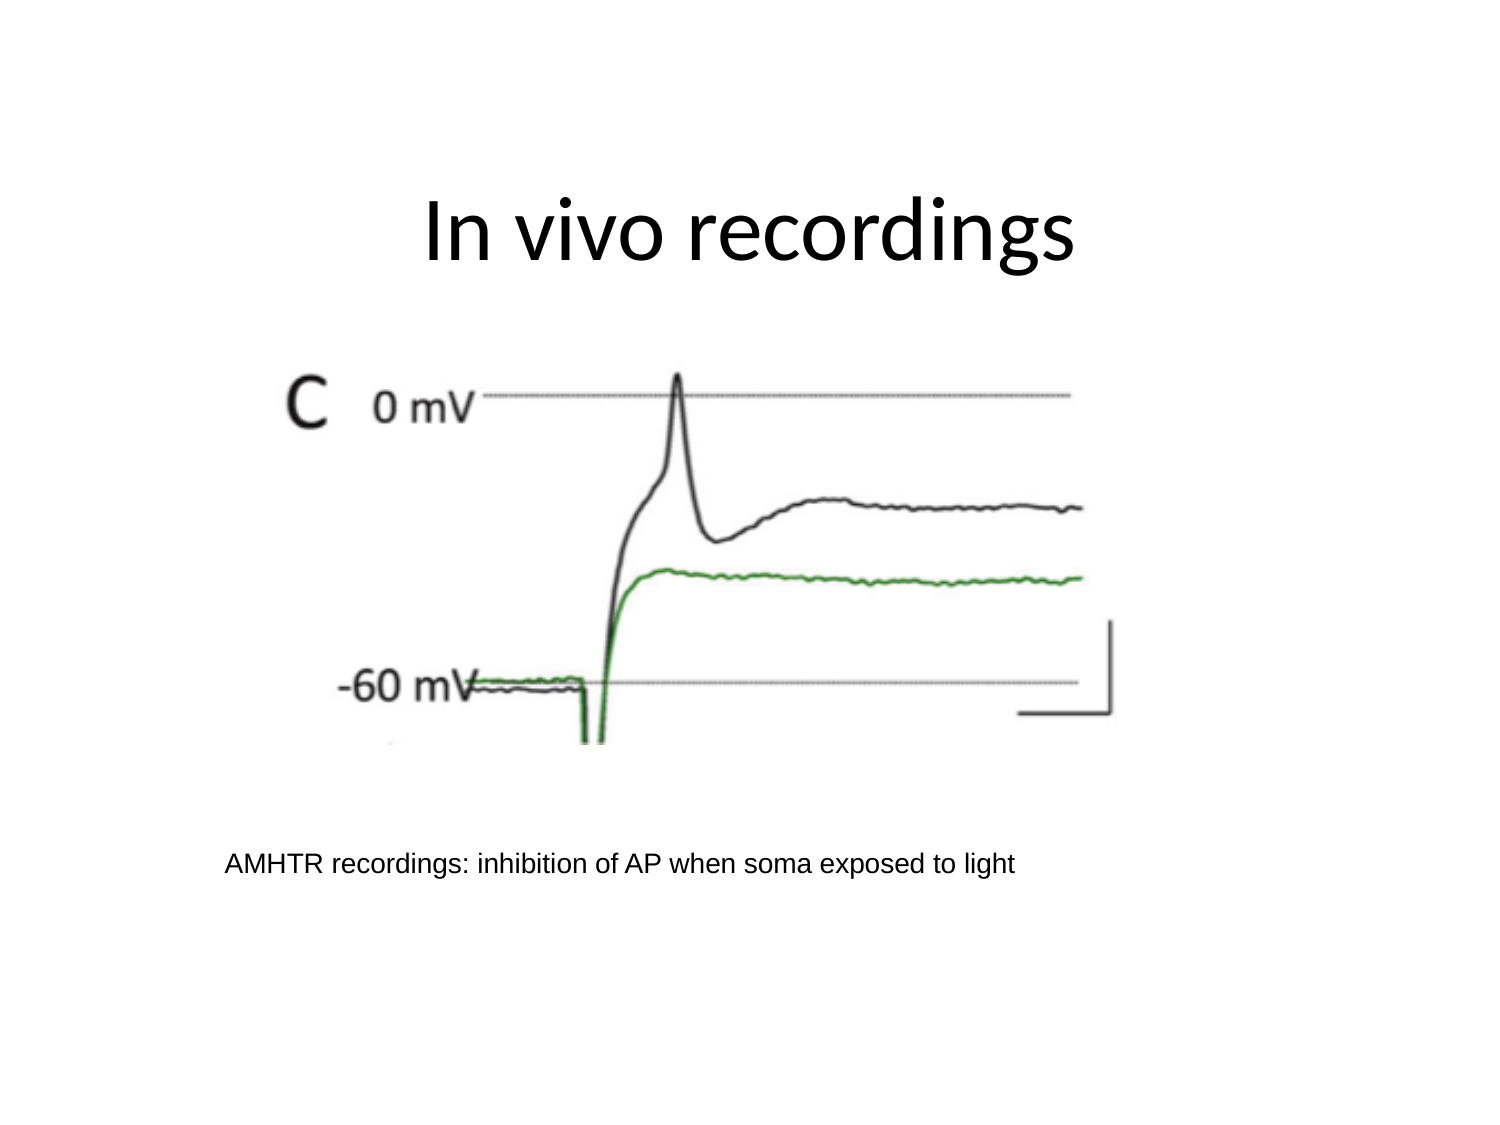

# In vivo recordings
AMHTR recordings: inhibition of AP when soma exposed to light